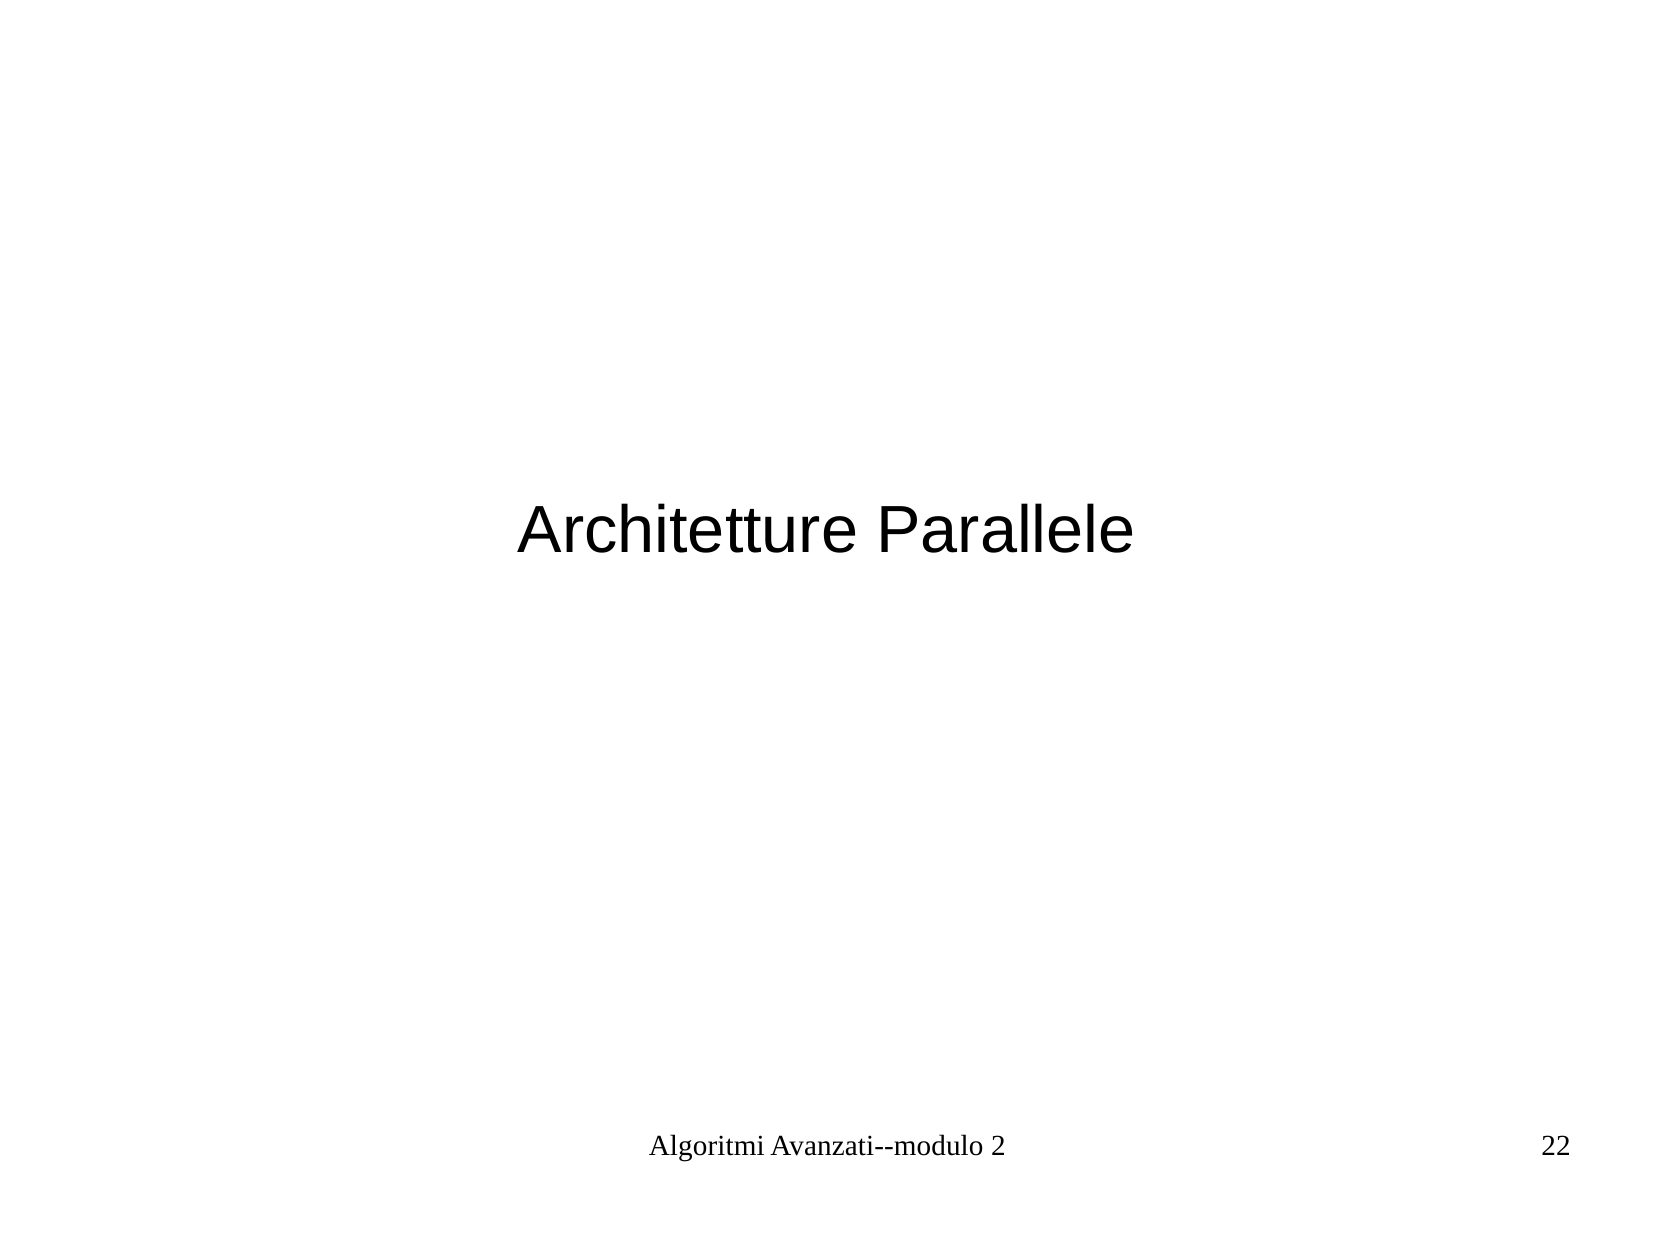

# Architetture Parallele
Algoritmi Avanzati--modulo 2
22